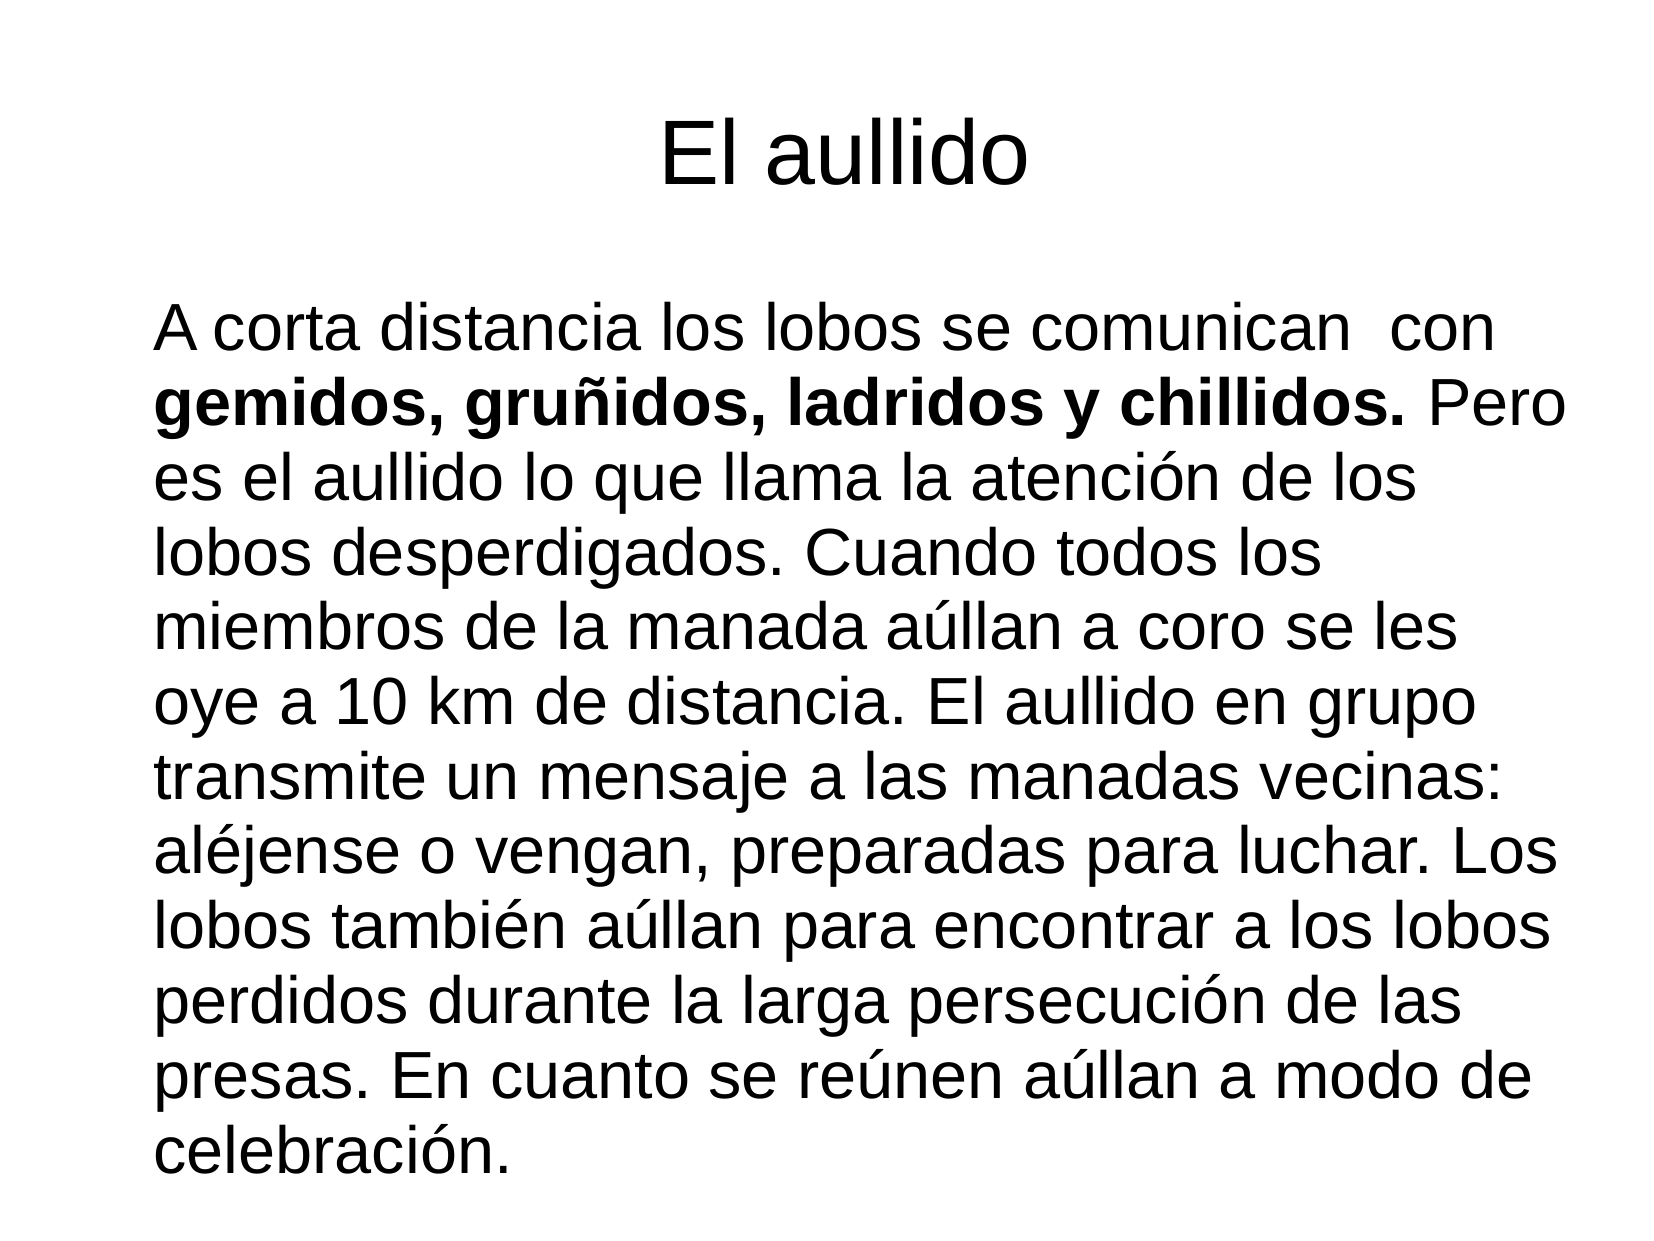

# El aullido
A corta distancia los lobos se comunican con gemidos, gruñidos, ladridos y chillidos. Pero es el aullido lo que llama la atención de los lobos desperdigados. Cuando todos los miembros de la manada aúllan a coro se les oye a 10 km de distancia. El aullido en grupo transmite un mensaje a las manadas vecinas: aléjense o vengan, preparadas para luchar. Los lobos también aúllan para encontrar a los lobos perdidos durante la larga persecución de las presas. En cuanto se reúnen aúllan a modo de celebración.